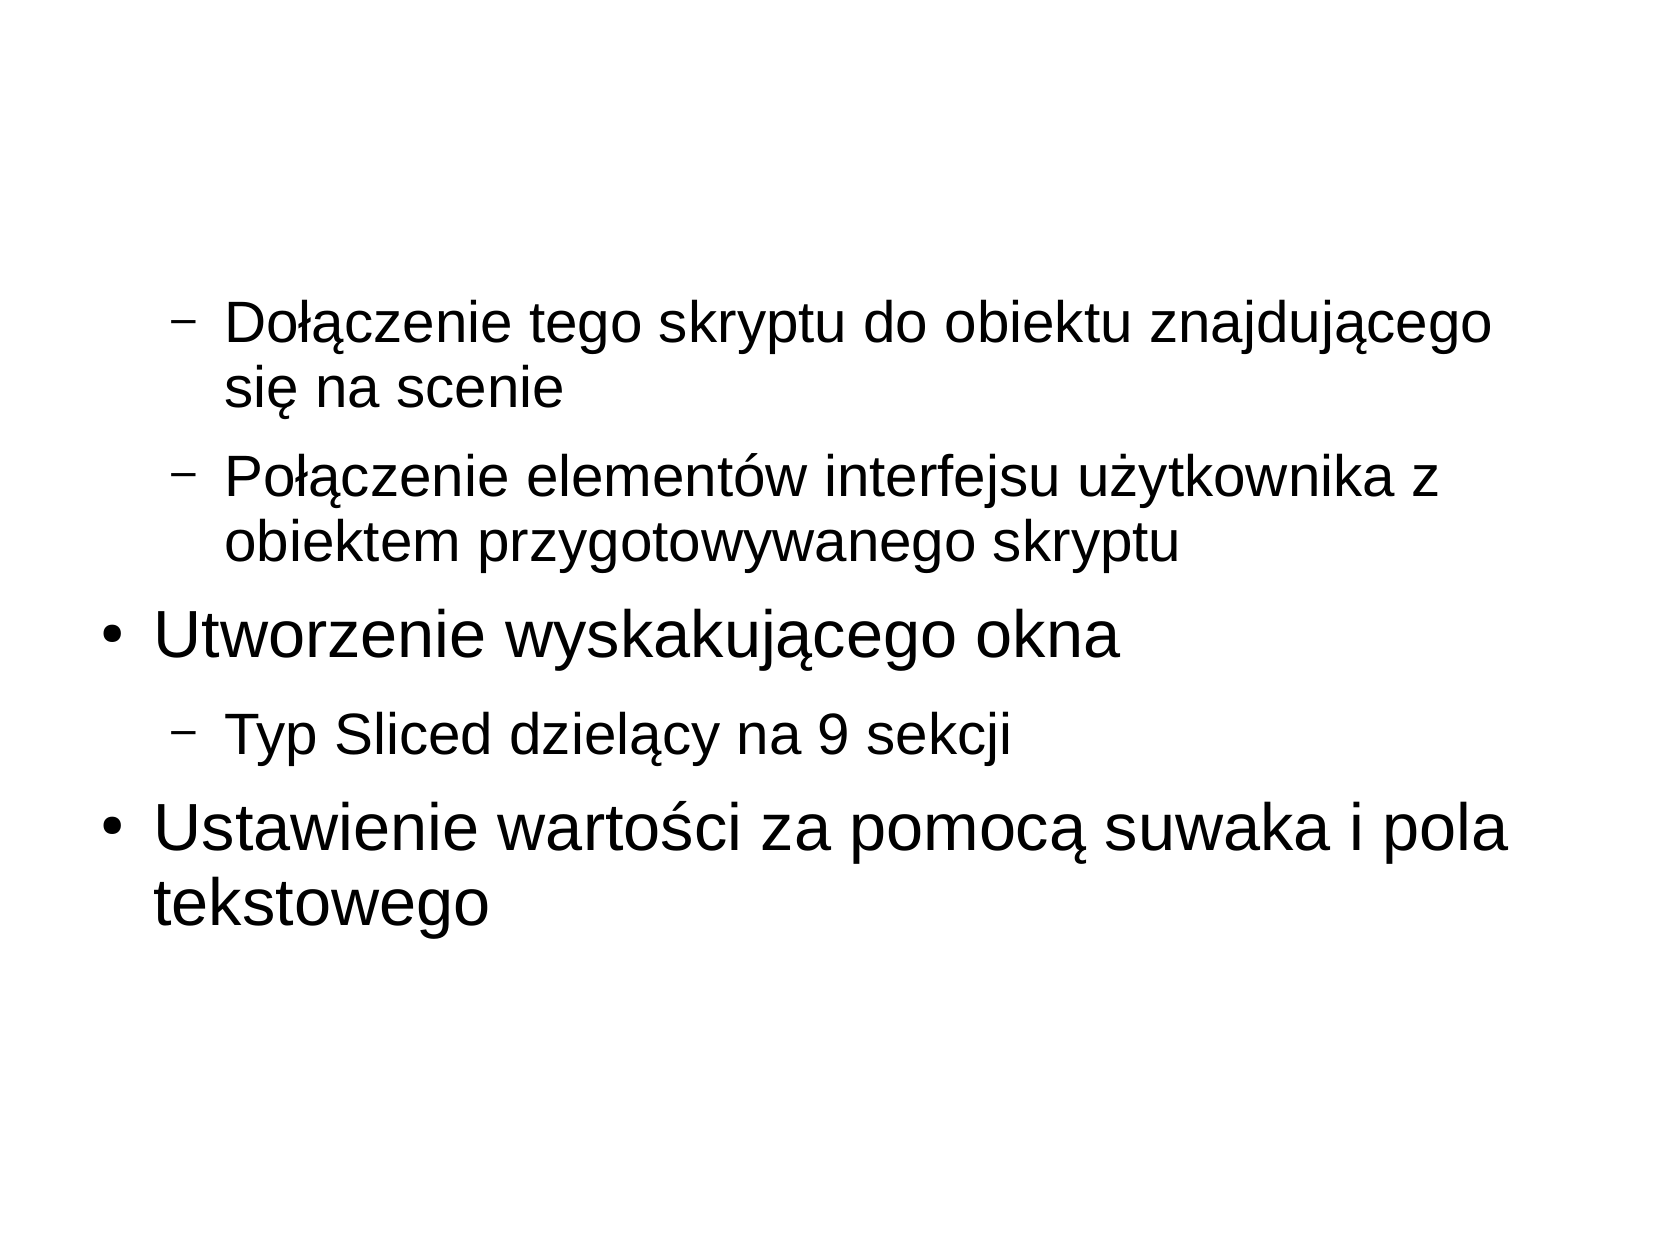

#
Dołączenie tego skryptu do obiektu znajdującego się na scenie
Połączenie elementów interfejsu użytkownika z obiektem przygotowywanego skryptu
Utworzenie wyskakującego okna
Typ Sliced dzielący na 9 sekcji
Ustawienie wartości za pomocą suwaka i pola tekstowego